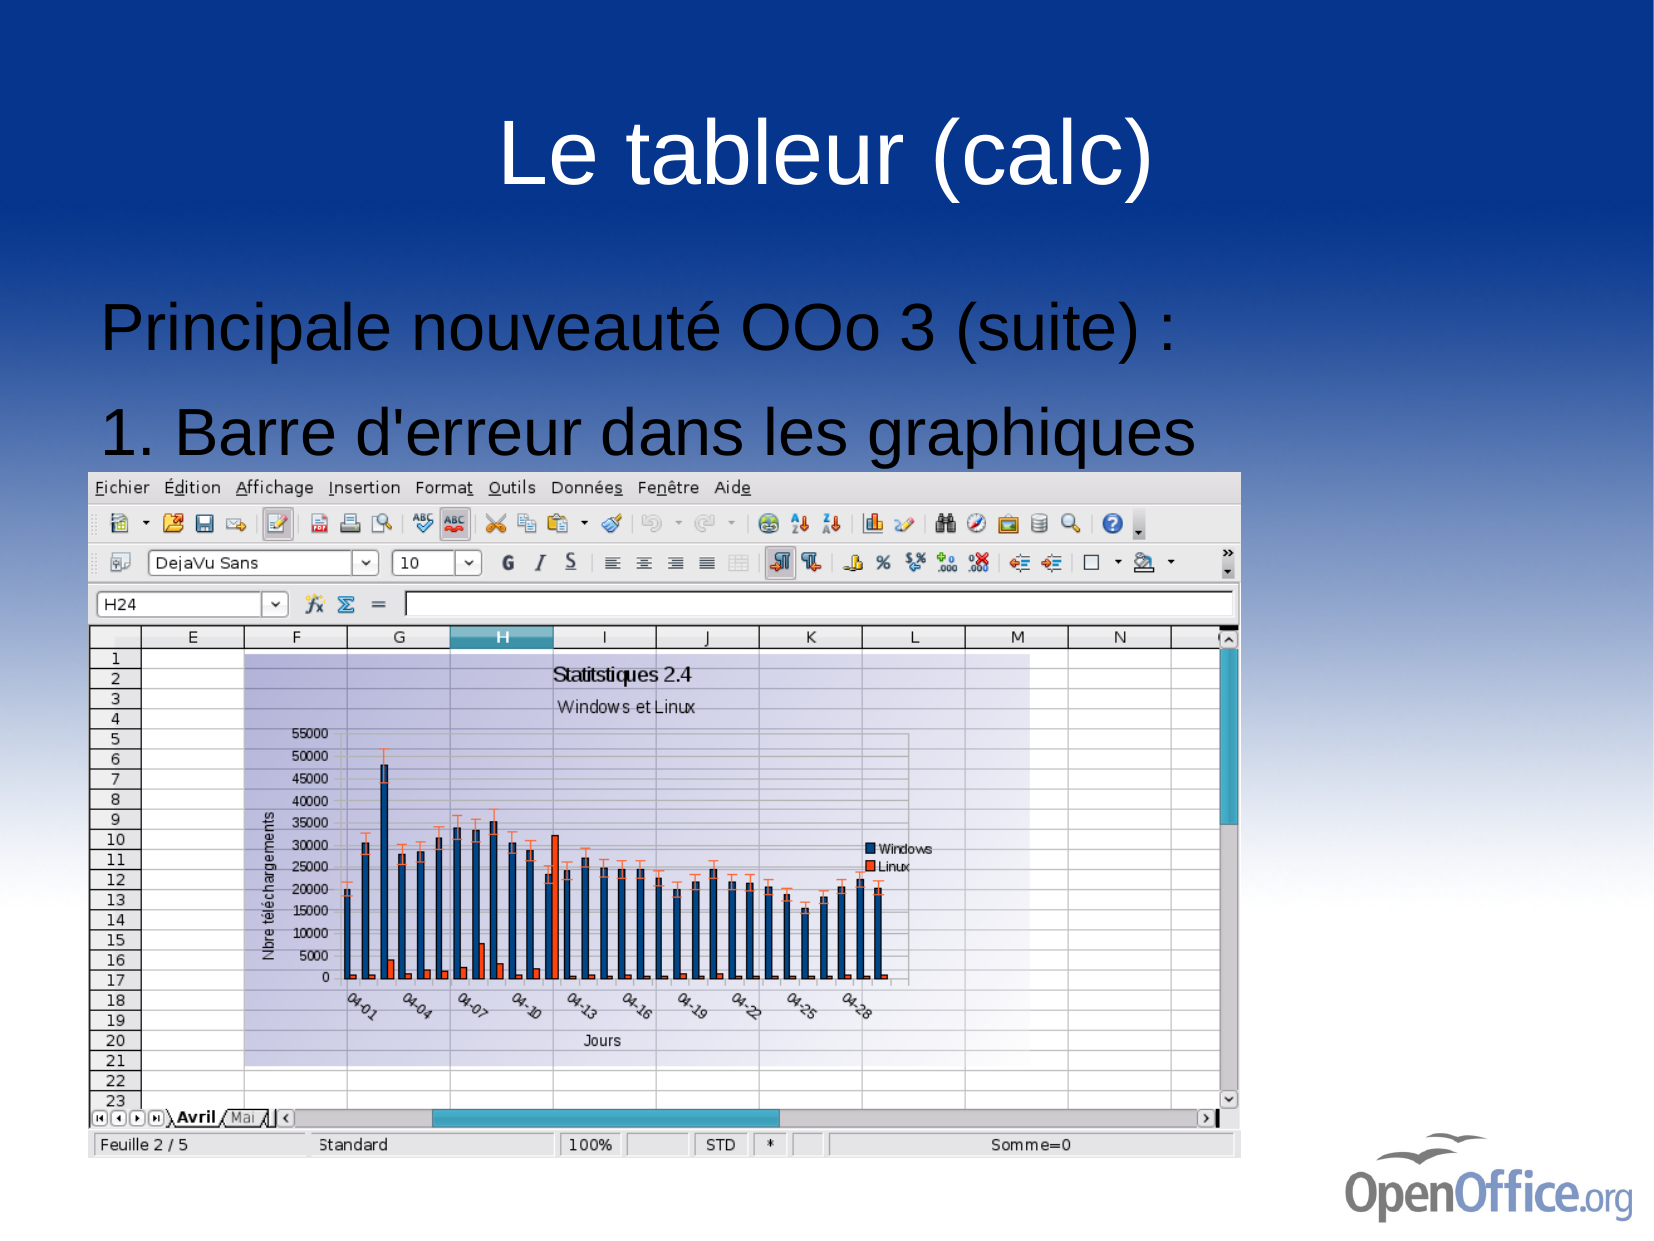

# Le tableur (calc)
Principale nouveauté OOo 3 (suite) :
1. Barre d'erreur dans les graphiques